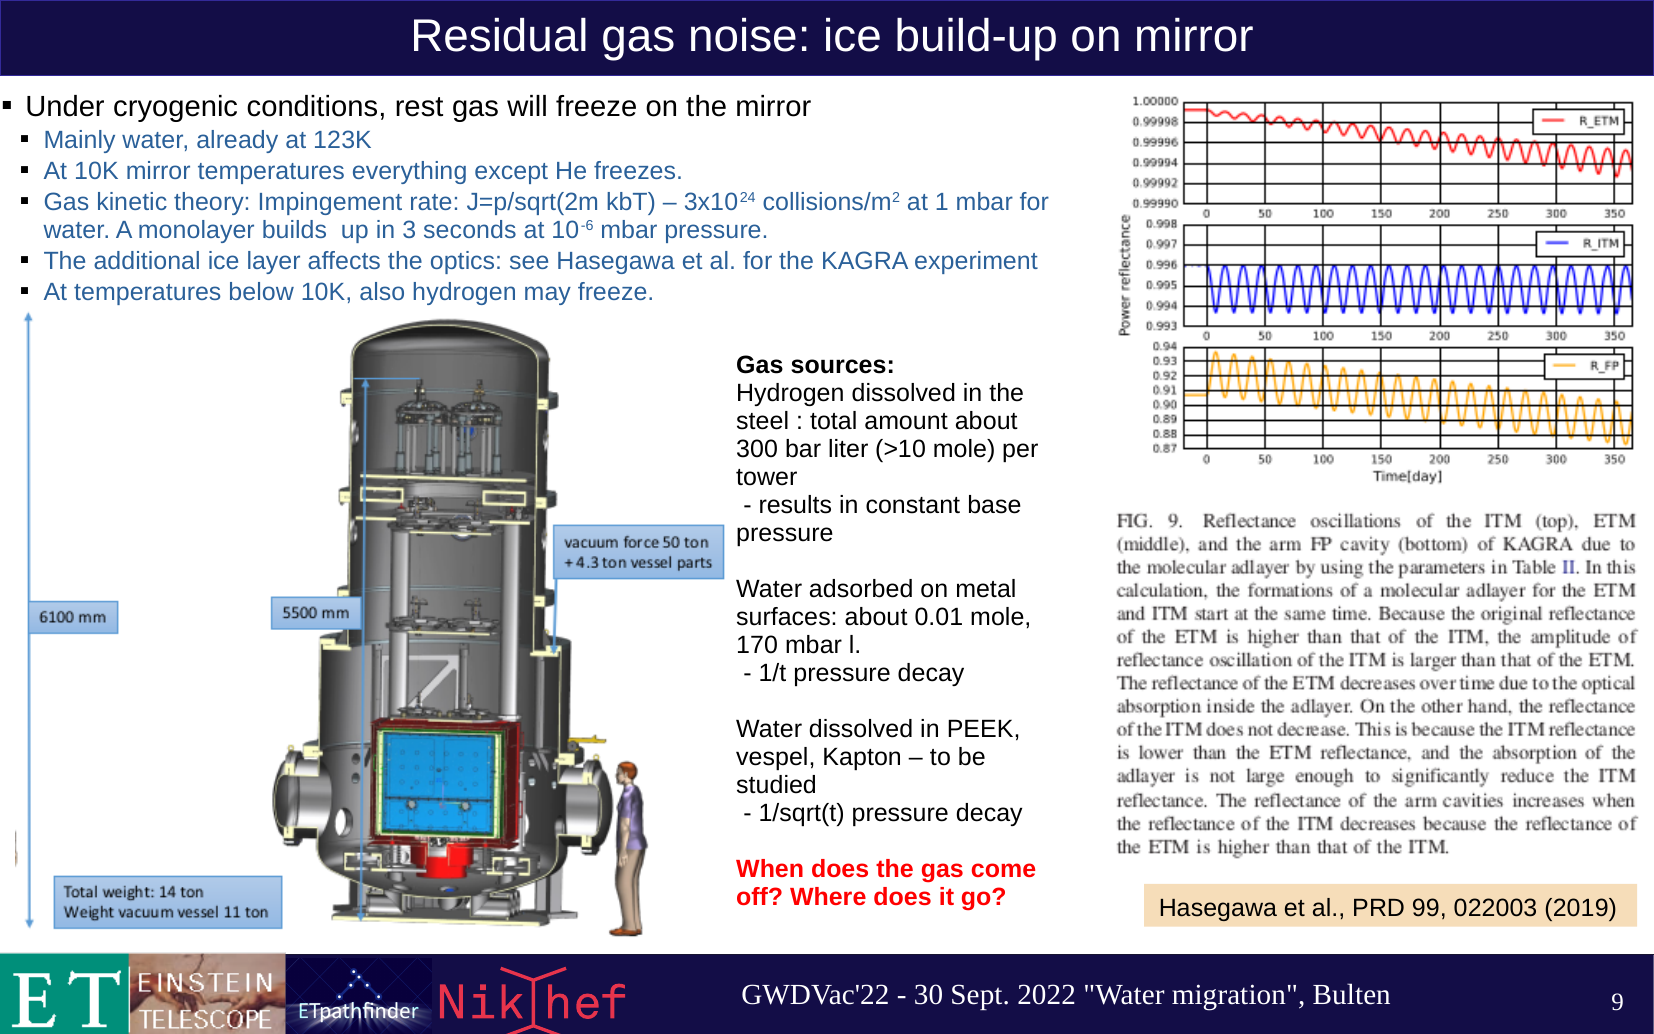

Residual gas noise: ice build-up on mirror
# Under cryogenic conditions, rest gas will freeze on the mirror
Mainly water, already at 123K
At 10K mirror temperatures everything except He freezes.
Gas kinetic theory: Impingement rate: J=p/sqrt(2m kbT) – 3x1024 collisions/m2 at 1 mbar for water. A monolayer builds up in 3 seconds at 10-6 mbar pressure.
The additional ice layer affects the optics: see Hasegawa et al. for the KAGRA experiment
At temperatures below 10K, also hydrogen may freeze.
Gas sources:
Hydrogen dissolved in the steel : total amount about 300 bar liter (>10 mole) per tower
 - results in constant base pressure
Water adsorbed on metal surfaces: about 0.01 mole, 170 mbar l.
 - 1/t pressure decay
Water dissolved in PEEK, vespel, Kapton – to be studied
 - 1/sqrt(t) pressure decay
When does the gas come off? Where does it go?
Hasegawa et al., PRD 99, 022003 (2019)
GWDVac'22 - 30 Sept. 2022 "Water migration", Bulten
9